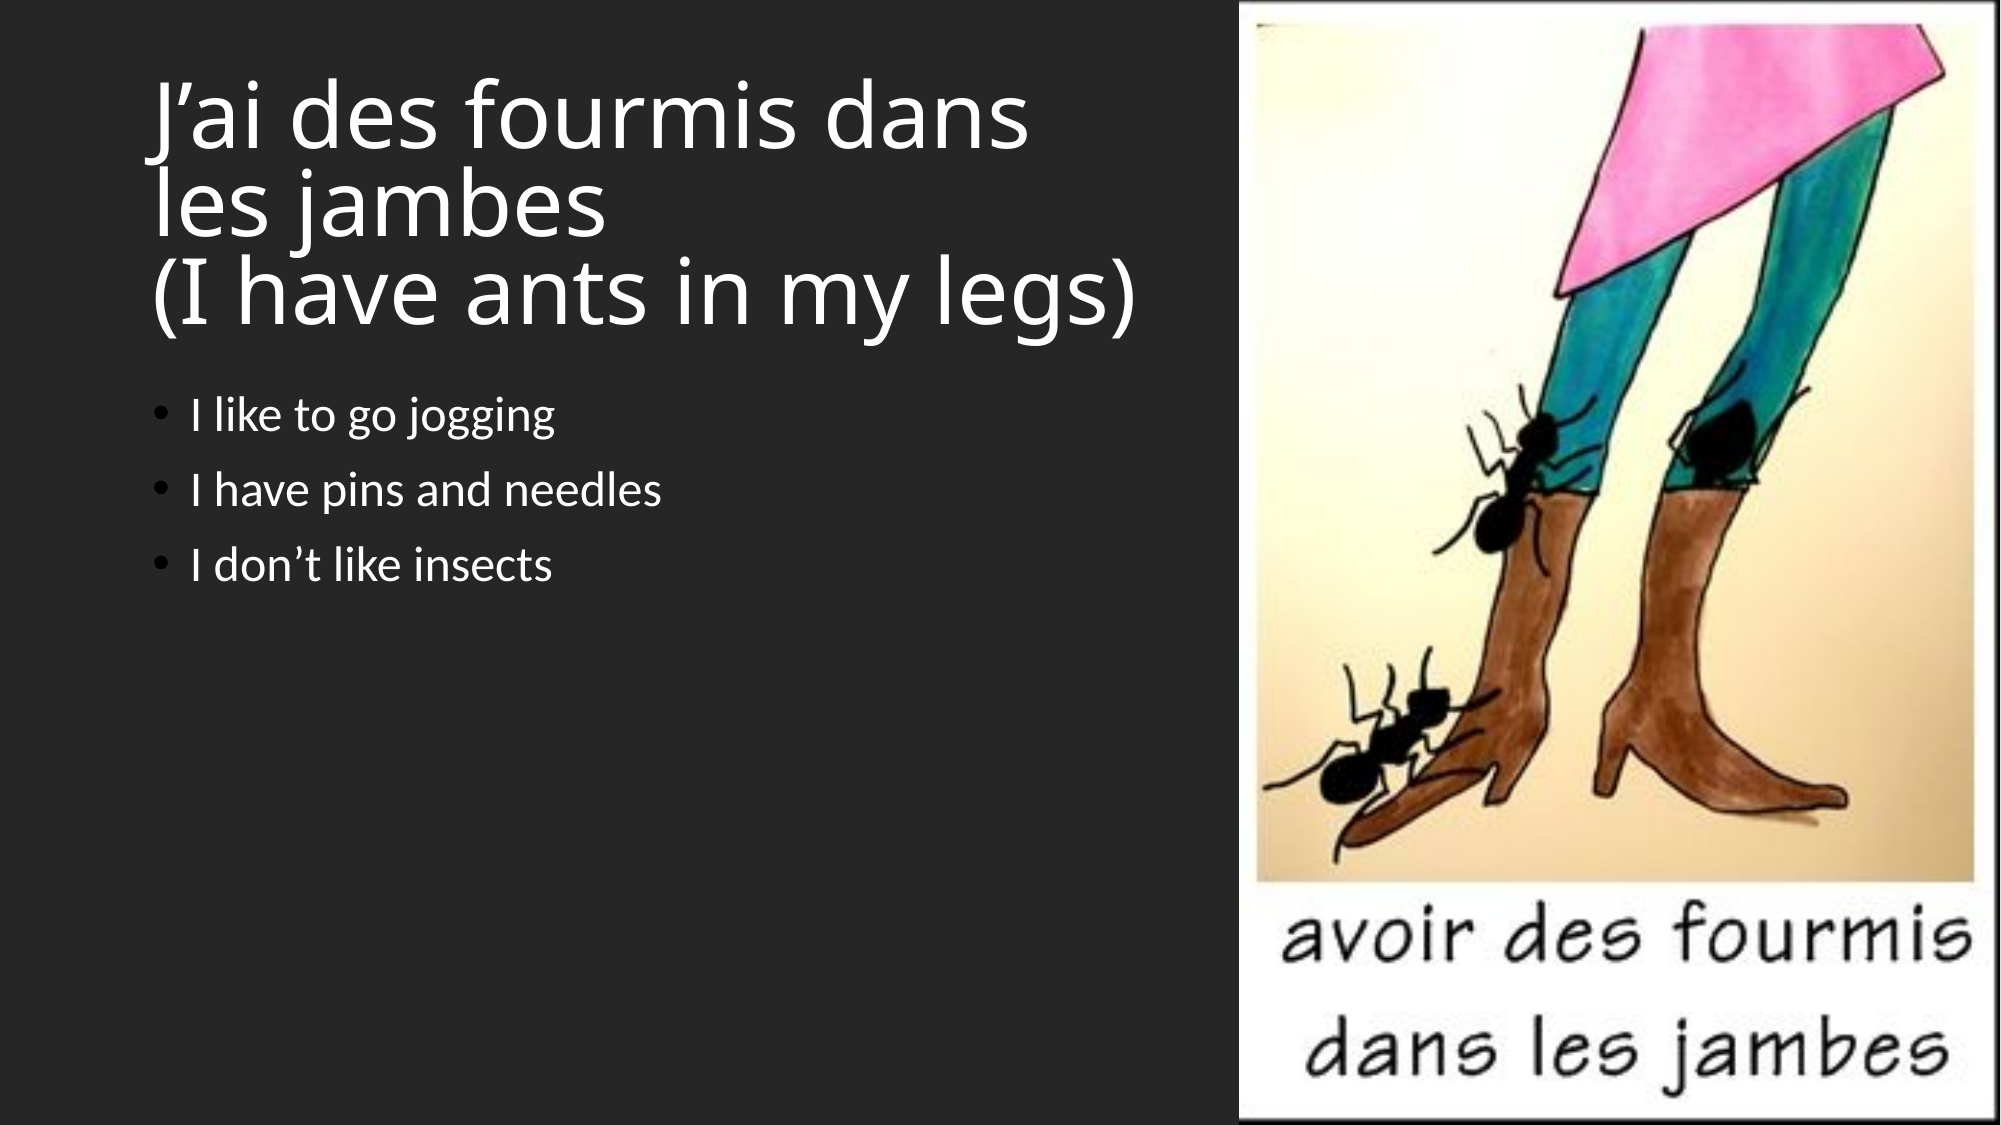

# J’ai des fourmis dans les jambes (I have ants in my legs)
I like to go jogging
I have pins and needles
I don’t like insects